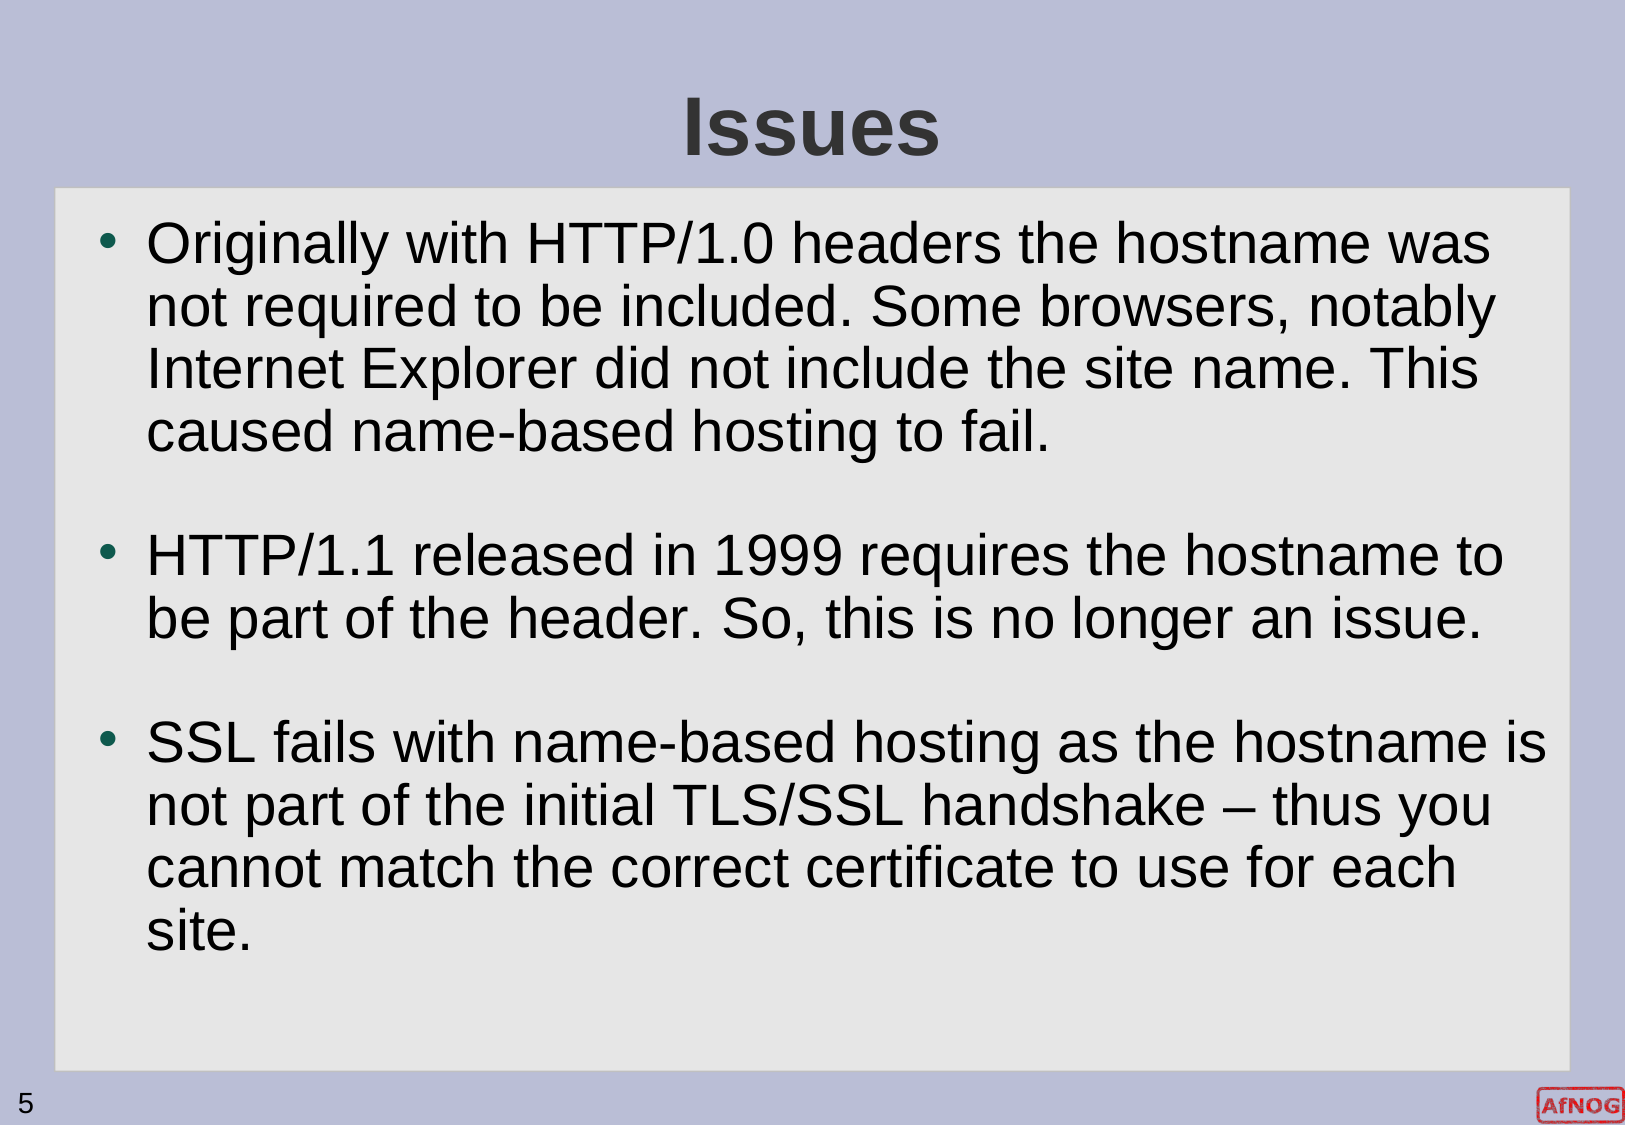

# Issues
Originally with HTTP/1.0 headers the hostname was not required to be included. Some browsers, notably Internet Explorer did not include the site name. This caused name-based hosting to fail.
HTTP/1.1 released in 1999 requires the hostname to be part of the header. So, this is no longer an issue.
SSL fails with name-based hosting as the hostname is not part of the initial TLS/SSL handshake – thus you cannot match the correct certificate to use for each site.